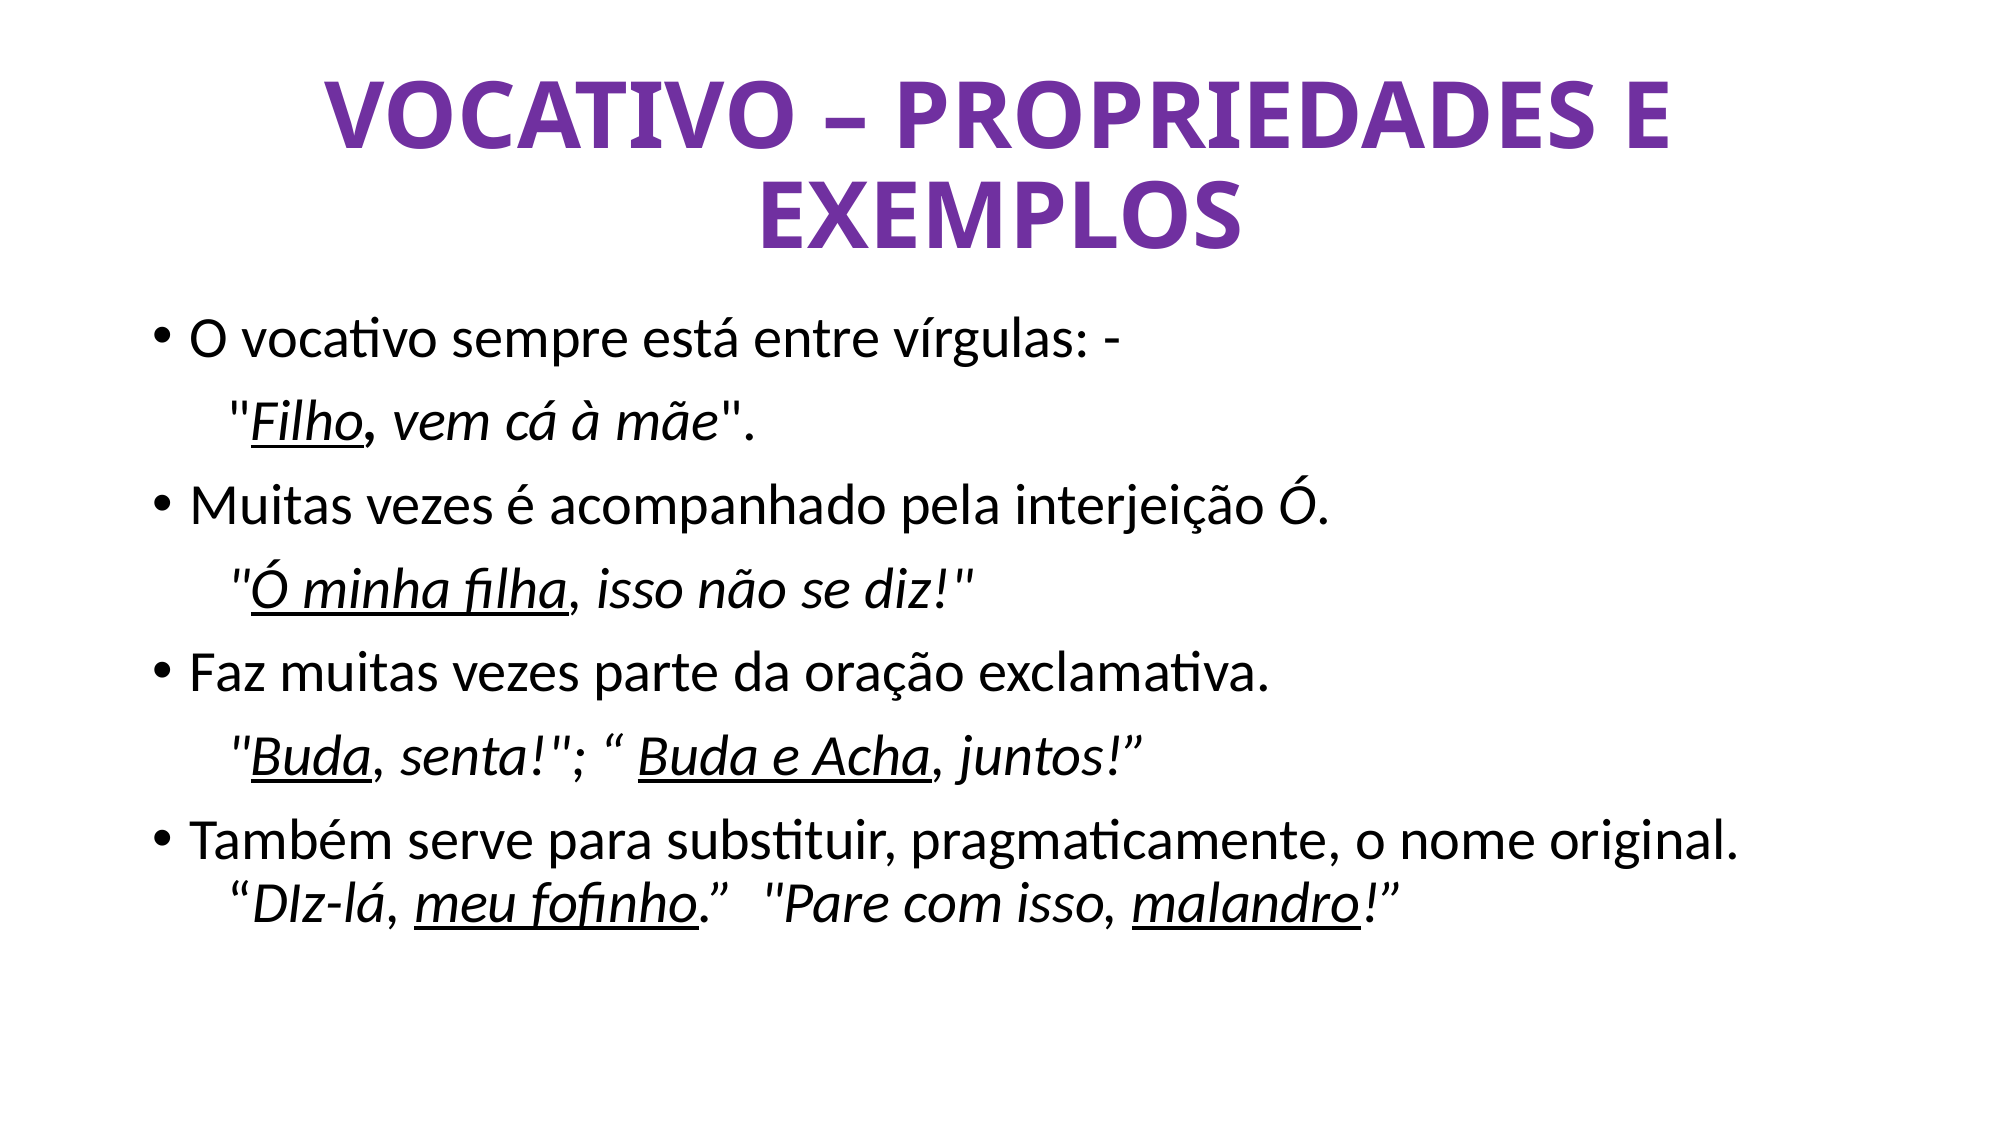

# VOCATIVO – PROPRIEDADES E EXEMPLOS
O vocativo sempre está entre vírgulas: -
	"Filho, vem cá à mãe".
Muitas vezes é acompanhado pela interjeição Ó.
	"Ó minha filha, isso não se diz!"
Faz muitas vezes parte da oração exclamativa.
	"Buda, senta!"; “ Buda e Acha, juntos!”
Também serve para substituir, pragmaticamente, o nome original.	“DIz-lá, meu fofinho.” "Pare com isso, malandro!”